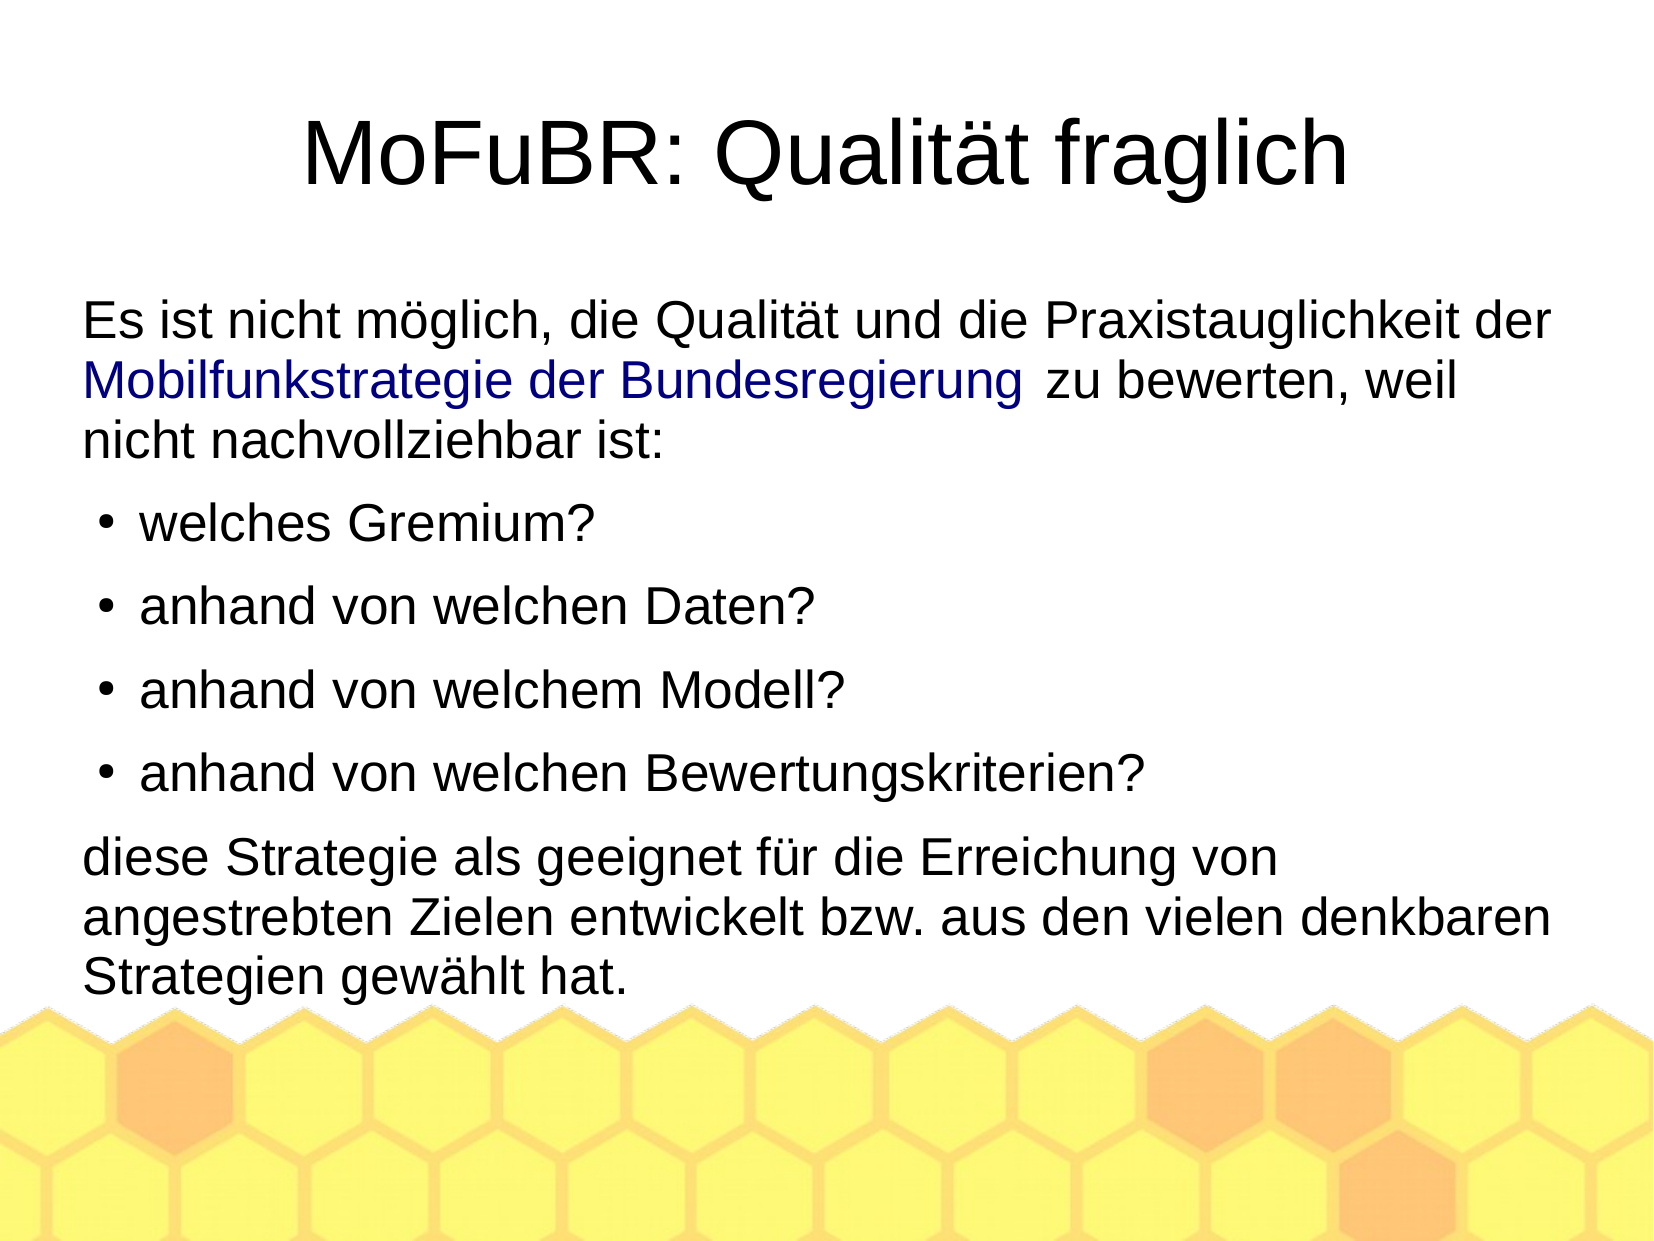

# MoFuBR: Qualität fraglich
Es ist nicht möglich, die Qualität und die Praxistauglichkeit der Mobilfunkstrategie der Bundesregierung zu bewerten, weil nicht nachvollziehbar ist:
welches Gremium?
anhand von welchen Daten?
anhand von welchem Modell?
anhand von welchen Bewertungskriterien?
diese Strategie als geeignet für die Erreichung von angestrebten Zielen entwickelt bzw. aus den vielen denkbaren Strategien gewählt hat.